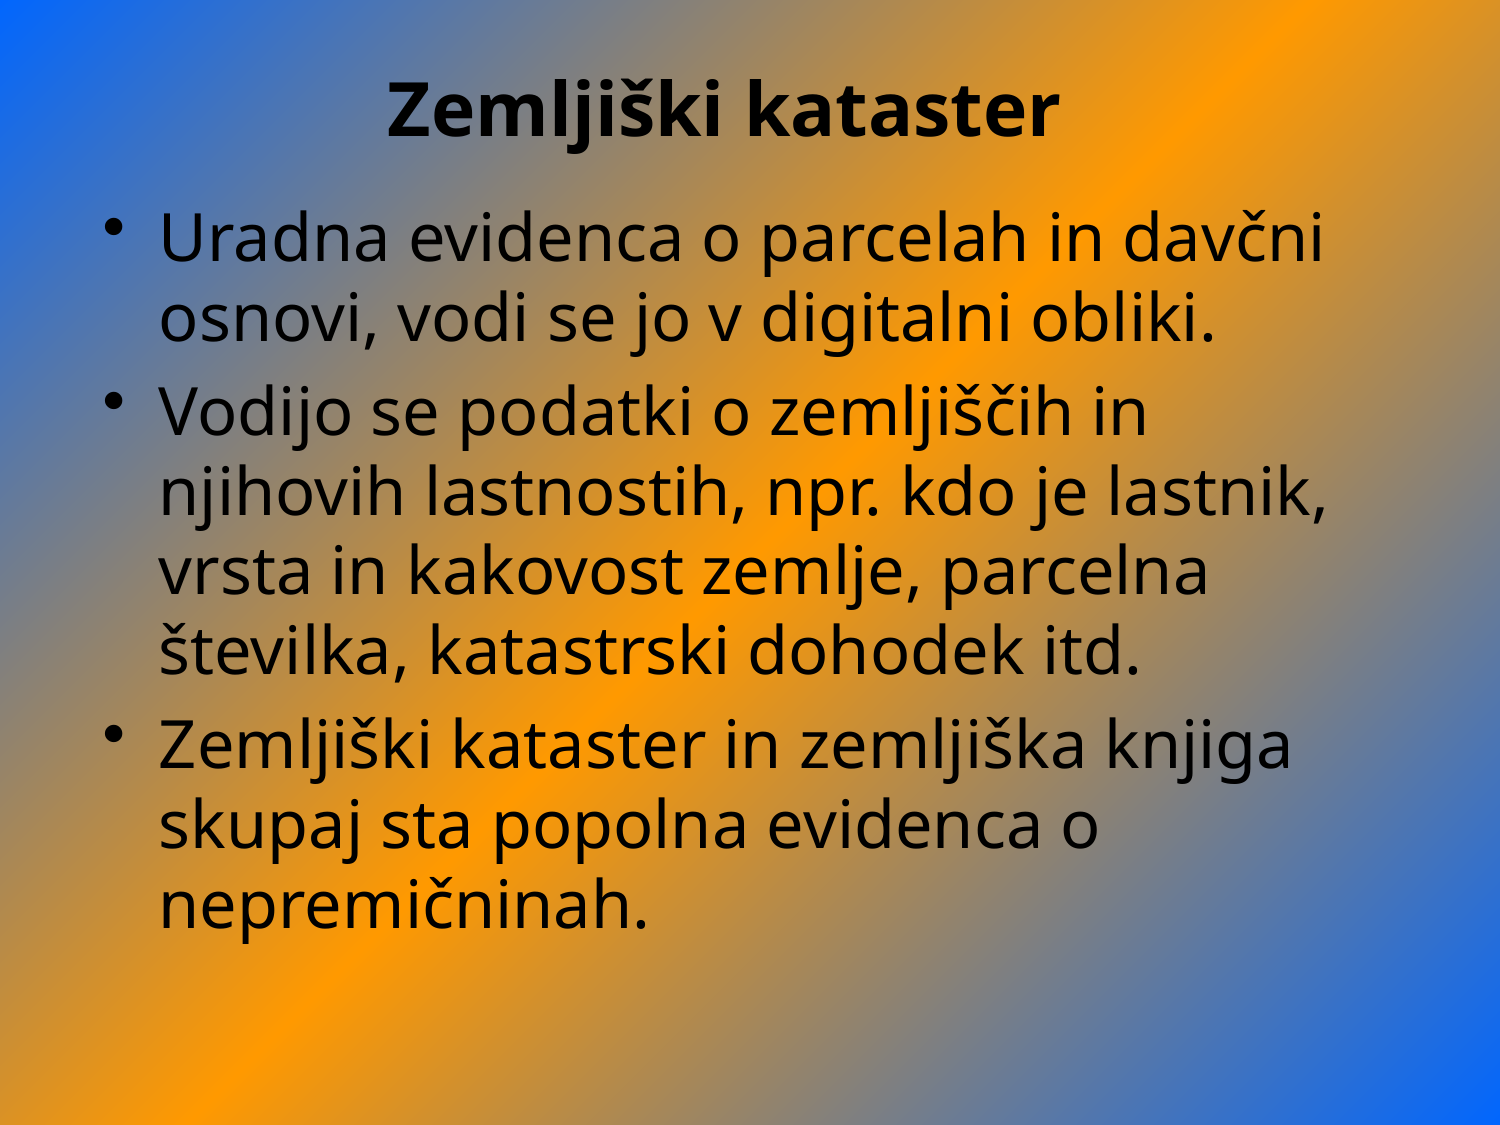

# Zemljiški kataster
Uradna evidenca o parcelah in davčni osnovi, vodi se jo v digitalni obliki.
Vodijo se podatki o zemljiščih in njihovih lastnostih, npr. kdo je lastnik, vrsta in kakovost zemlje, parcelna številka, katastrski dohodek itd.
Zemljiški kataster in zemljiška knjiga skupaj sta popolna evidenca o nepremičninah.